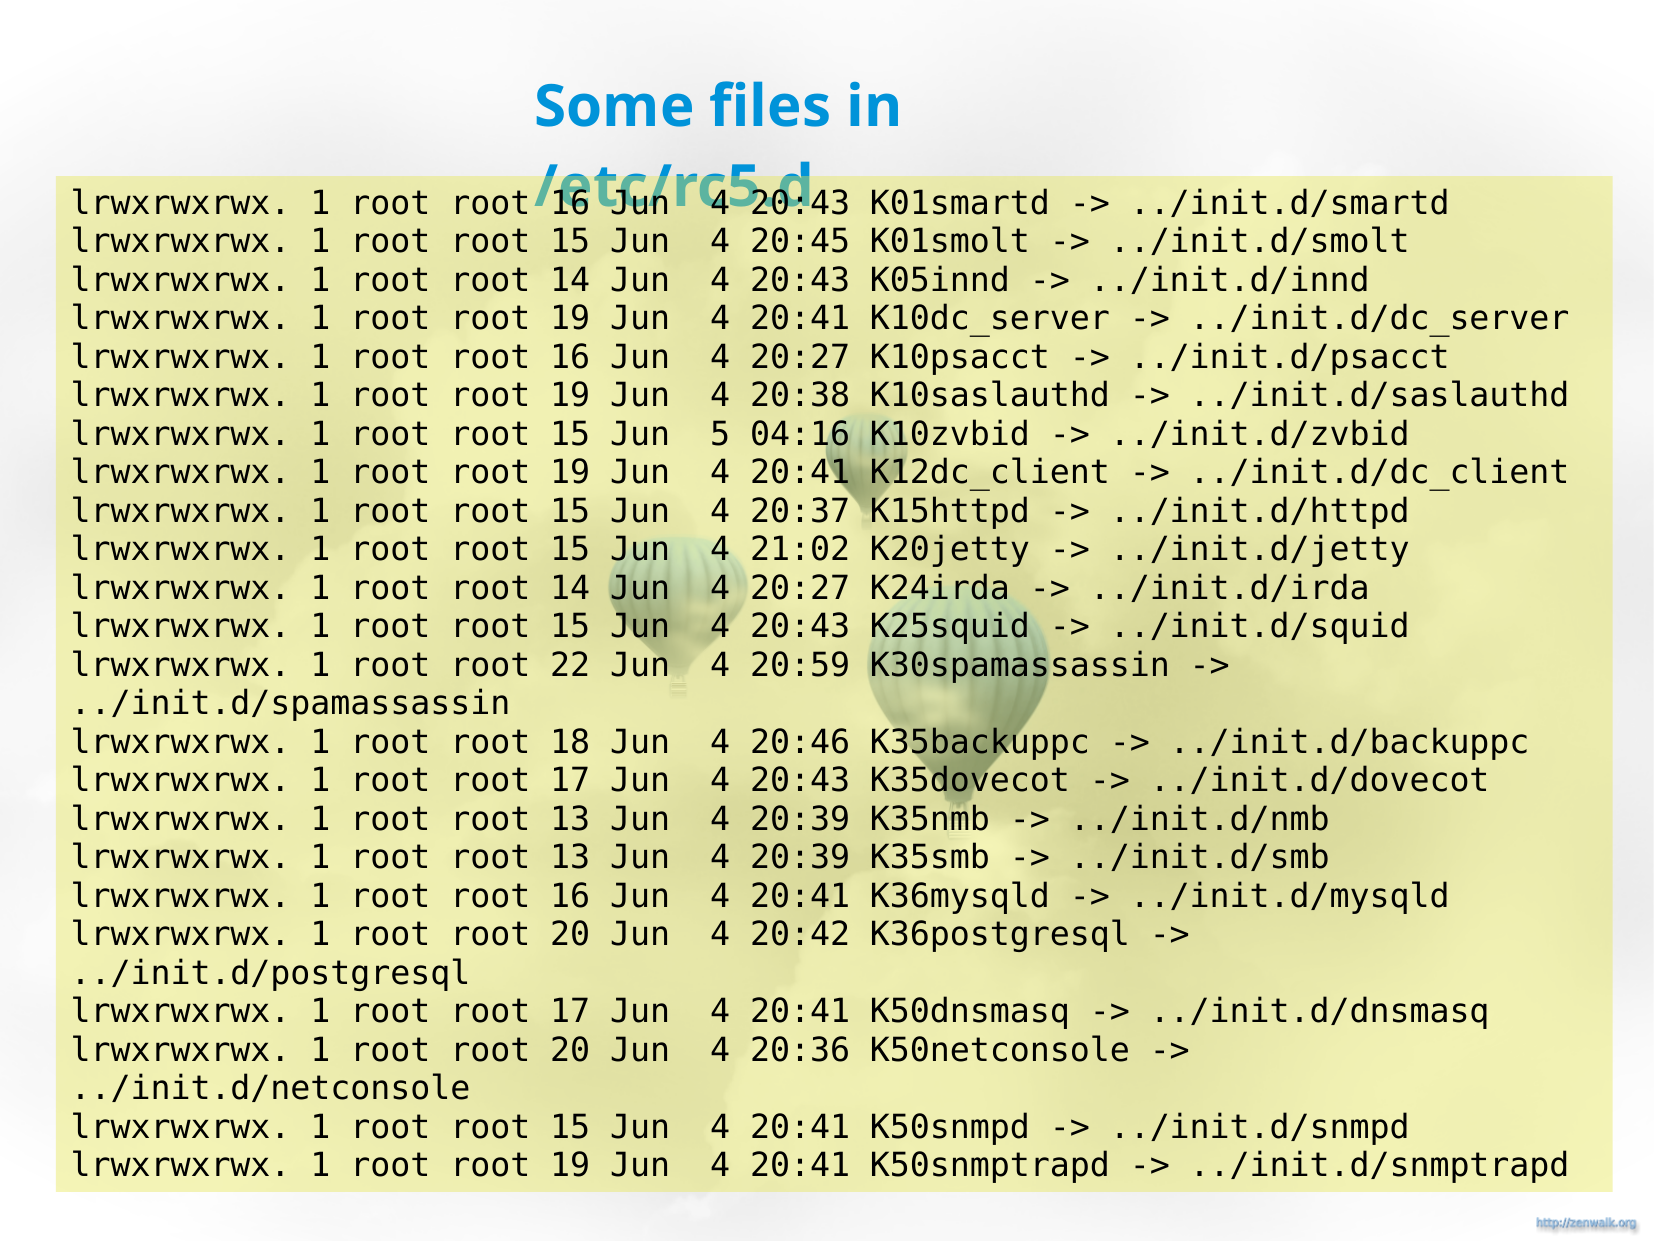

Some files in /etc/rc5.d
lrwxrwxrwx. 1 root root 16 Jun 4 20:43 K01smartd -> ../init.d/smartd
lrwxrwxrwx. 1 root root 15 Jun 4 20:45 K01smolt -> ../init.d/smolt
lrwxrwxrwx. 1 root root 14 Jun 4 20:43 K05innd -> ../init.d/innd
lrwxrwxrwx. 1 root root 19 Jun 4 20:41 K10dc_server -> ../init.d/dc_server
lrwxrwxrwx. 1 root root 16 Jun 4 20:27 K10psacct -> ../init.d/psacct
lrwxrwxrwx. 1 root root 19 Jun 4 20:38 K10saslauthd -> ../init.d/saslauthd
lrwxrwxrwx. 1 root root 15 Jun 5 04:16 K10zvbid -> ../init.d/zvbid
lrwxrwxrwx. 1 root root 19 Jun 4 20:41 K12dc_client -> ../init.d/dc_client
lrwxrwxrwx. 1 root root 15 Jun 4 20:37 K15httpd -> ../init.d/httpd
lrwxrwxrwx. 1 root root 15 Jun 4 21:02 K20jetty -> ../init.d/jetty
lrwxrwxrwx. 1 root root 14 Jun 4 20:27 K24irda -> ../init.d/irda
lrwxrwxrwx. 1 root root 15 Jun 4 20:43 K25squid -> ../init.d/squid
lrwxrwxrwx. 1 root root 22 Jun 4 20:59 K30spamassassin -> ../init.d/spamassassin
lrwxrwxrwx. 1 root root 18 Jun 4 20:46 K35backuppc -> ../init.d/backuppc
lrwxrwxrwx. 1 root root 17 Jun 4 20:43 K35dovecot -> ../init.d/dovecot
lrwxrwxrwx. 1 root root 13 Jun 4 20:39 K35nmb -> ../init.d/nmb
lrwxrwxrwx. 1 root root 13 Jun 4 20:39 K35smb -> ../init.d/smb
lrwxrwxrwx. 1 root root 16 Jun 4 20:41 K36mysqld -> ../init.d/mysqld
lrwxrwxrwx. 1 root root 20 Jun 4 20:42 K36postgresql -> ../init.d/postgresql
lrwxrwxrwx. 1 root root 17 Jun 4 20:41 K50dnsmasq -> ../init.d/dnsmasq
lrwxrwxrwx. 1 root root 20 Jun 4 20:36 K50netconsole -> ../init.d/netconsole
lrwxrwxrwx. 1 root root 15 Jun 4 20:41 K50snmpd -> ../init.d/snmpd
lrwxrwxrwx. 1 root root 19 Jun 4 20:41 K50snmptrapd -> ../init.d/snmptrapd